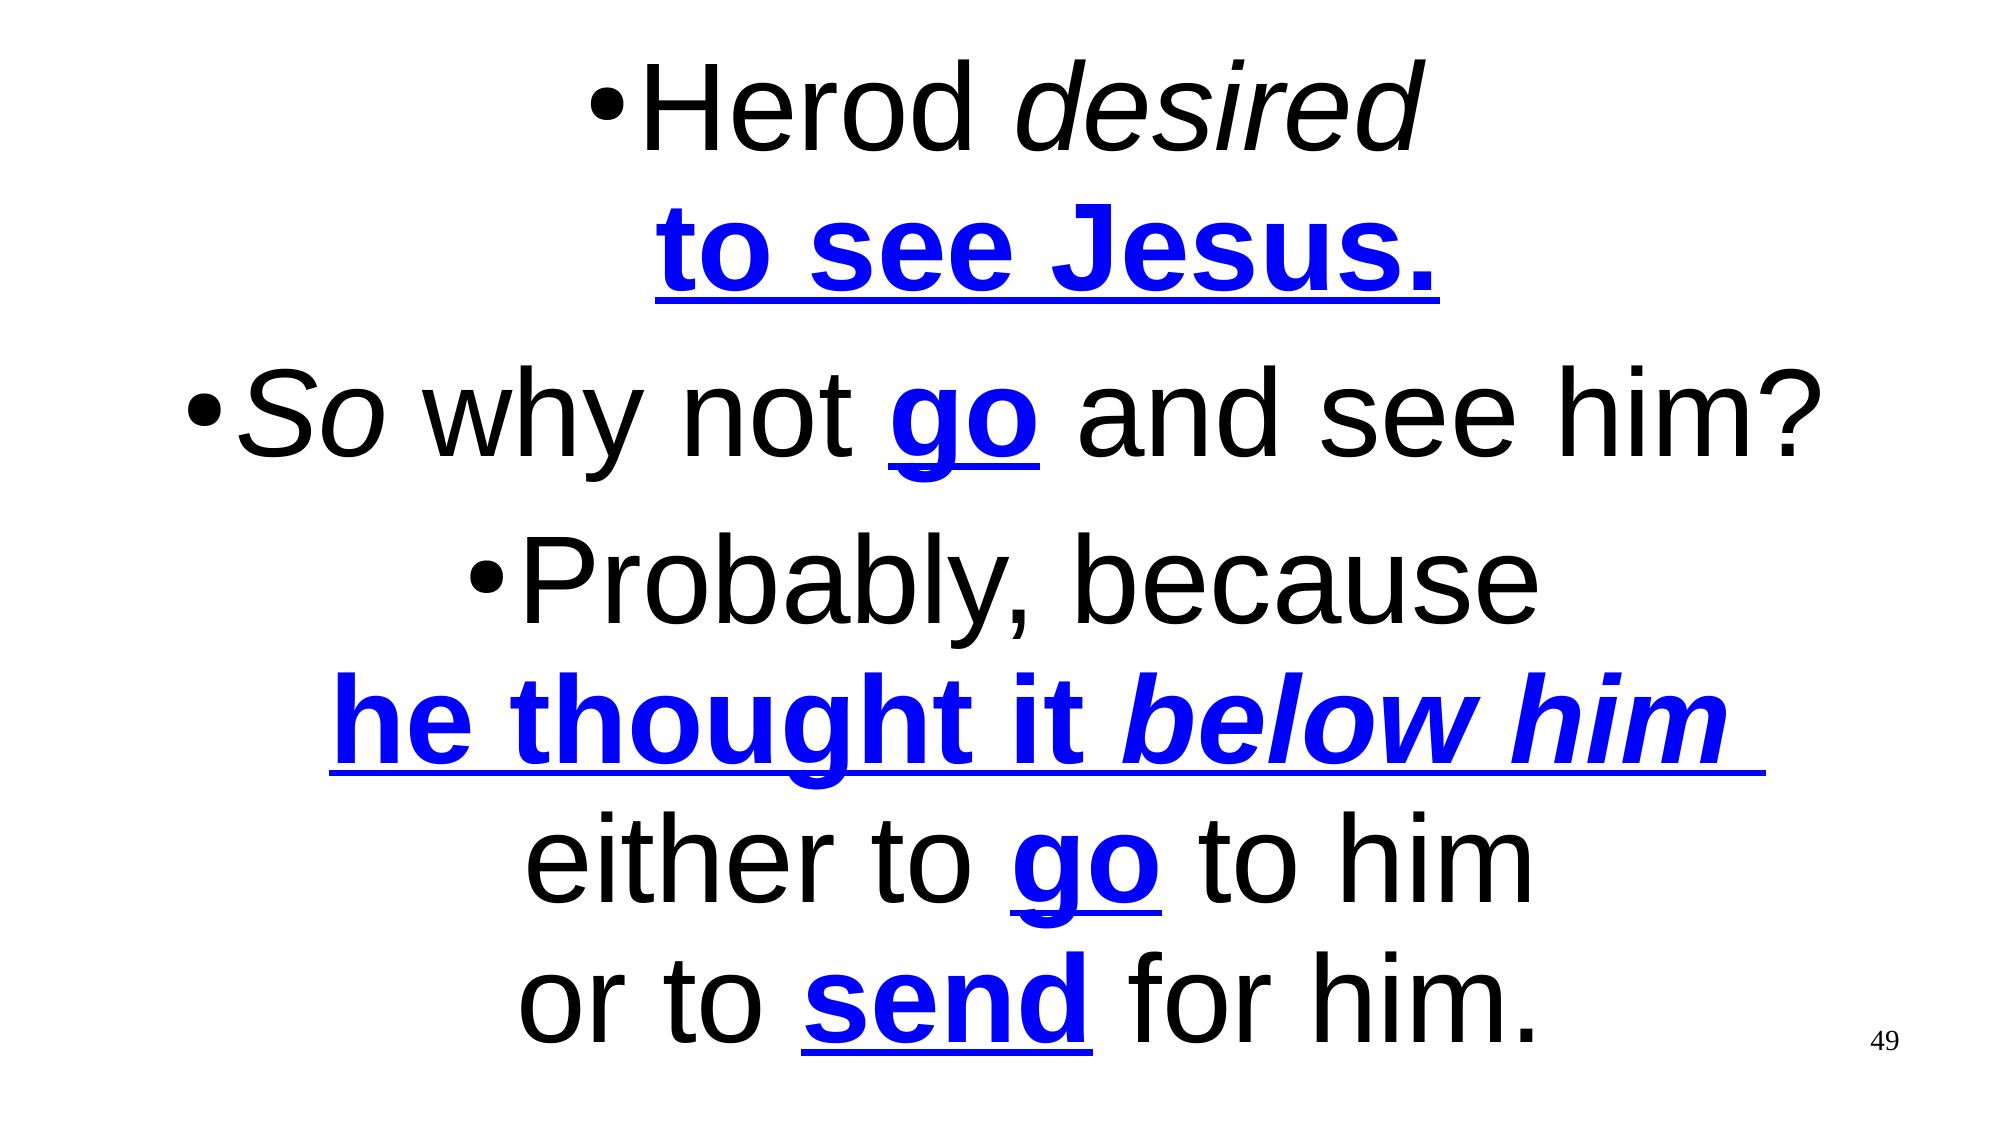

# Herod desired to see Jesus.
So why not go and see him?
Probably, because
he thought it below him
either to go to him
or to send for him.
49